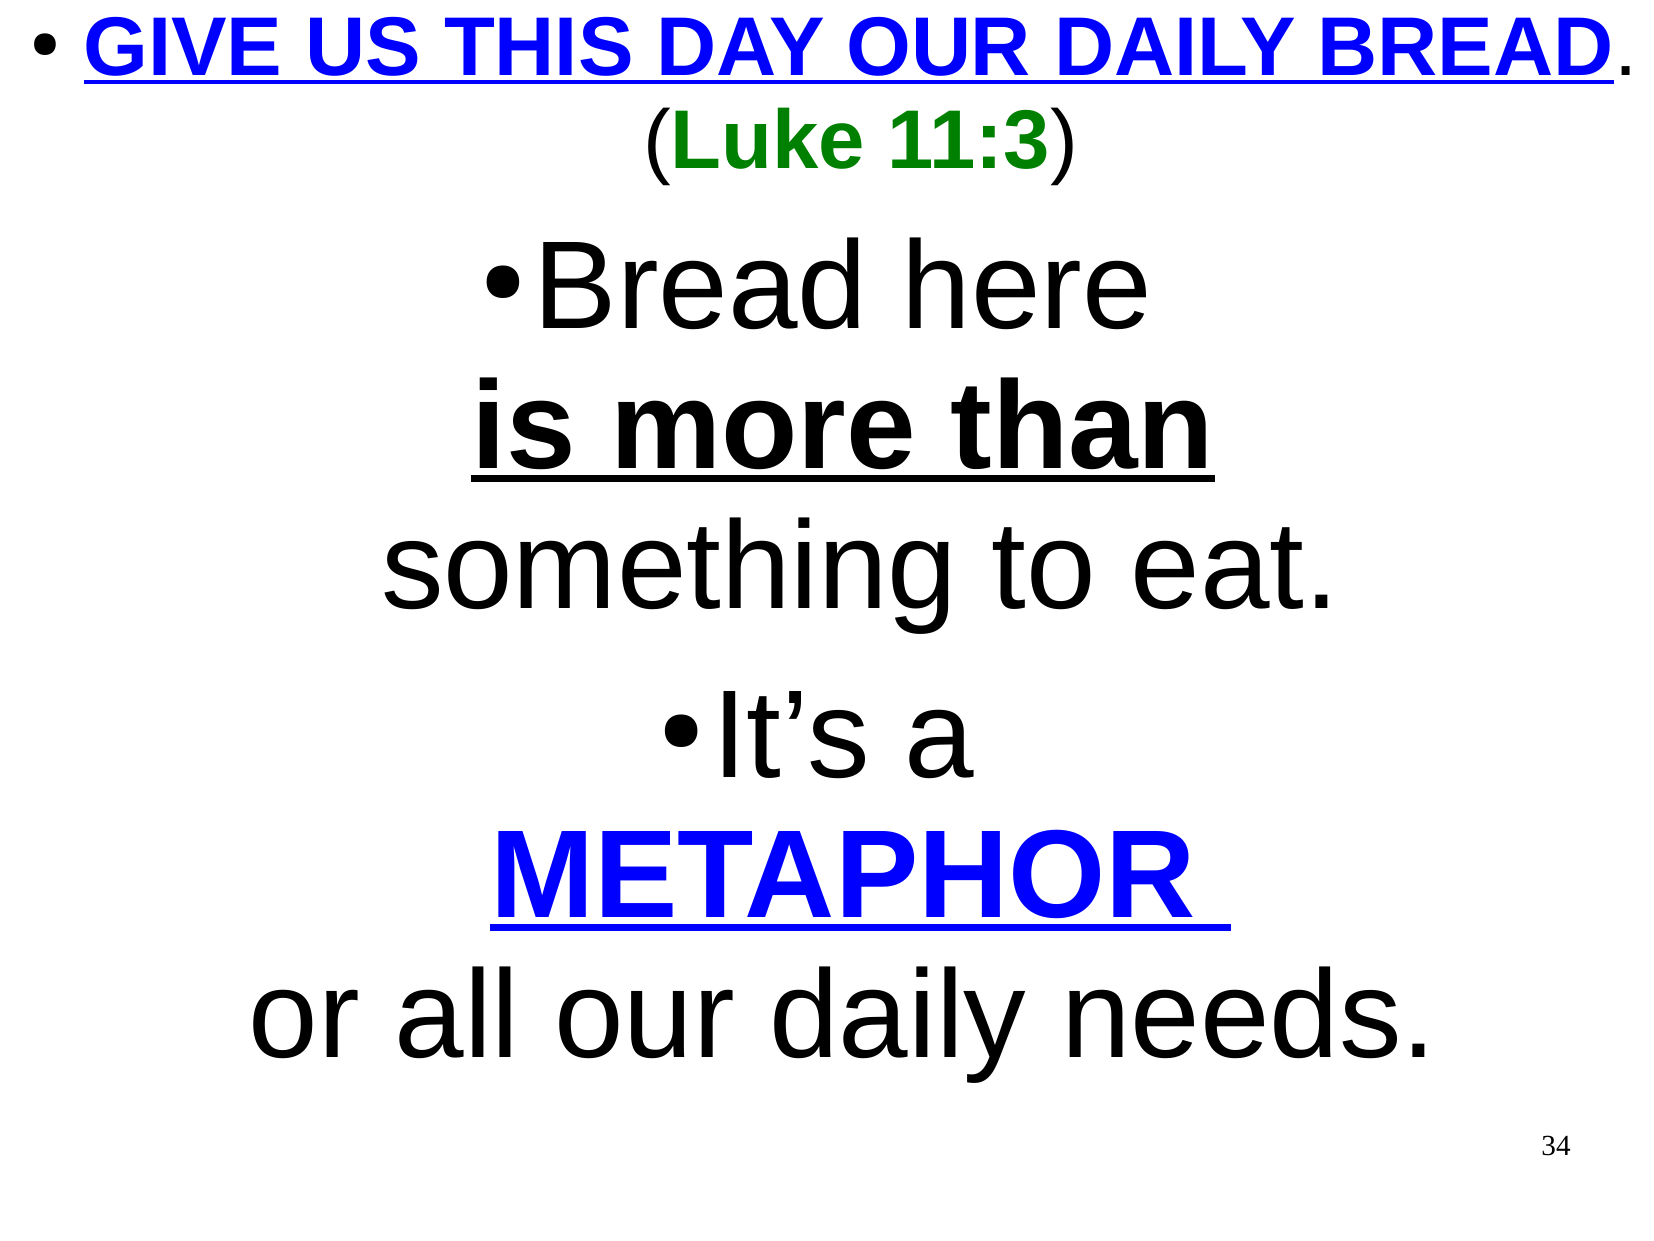

# GIVE US THIS DAY OUR DAILY BREAD. (Luke 11:3)
Bread here
is more than
something to eat.
It’s a 
METAPHOR 
or all our daily needs.
34